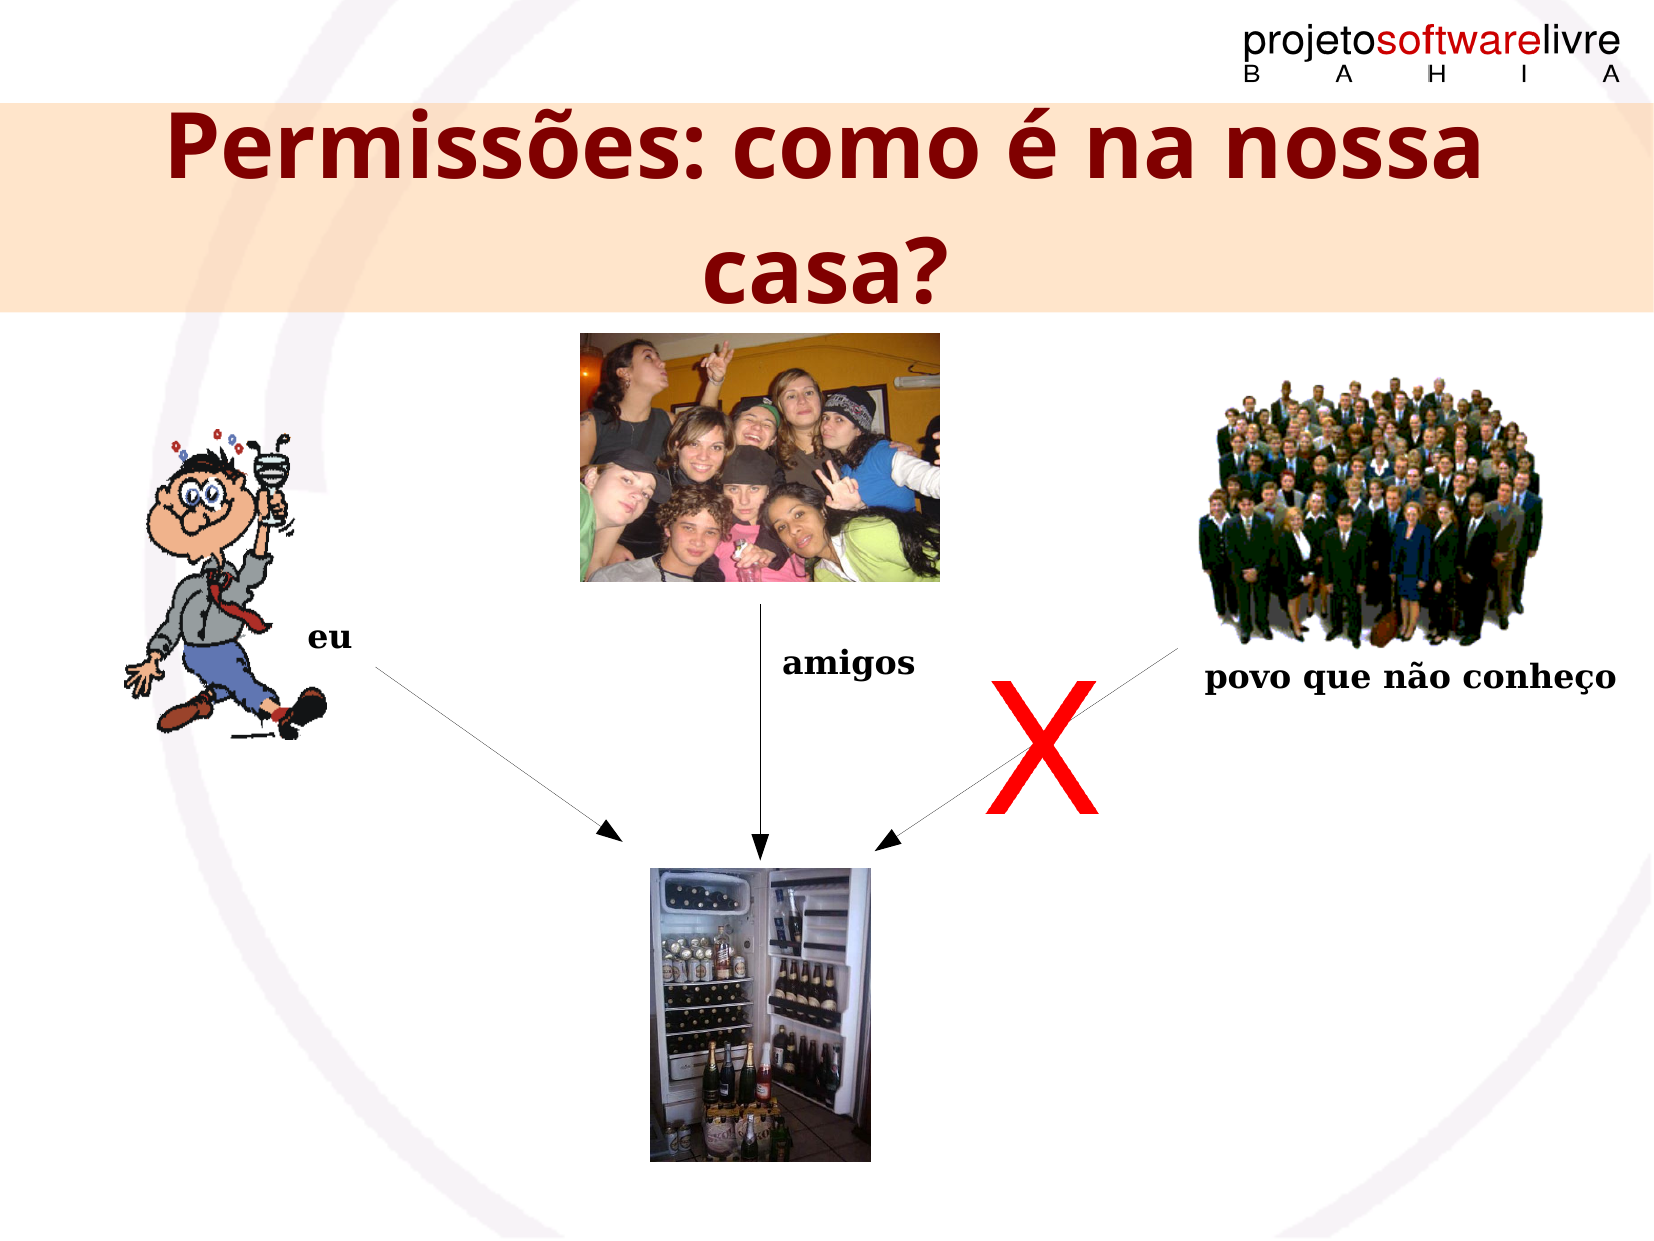

# Permissões: como é na nossa casa?
eu
amigos
povo que não conheço